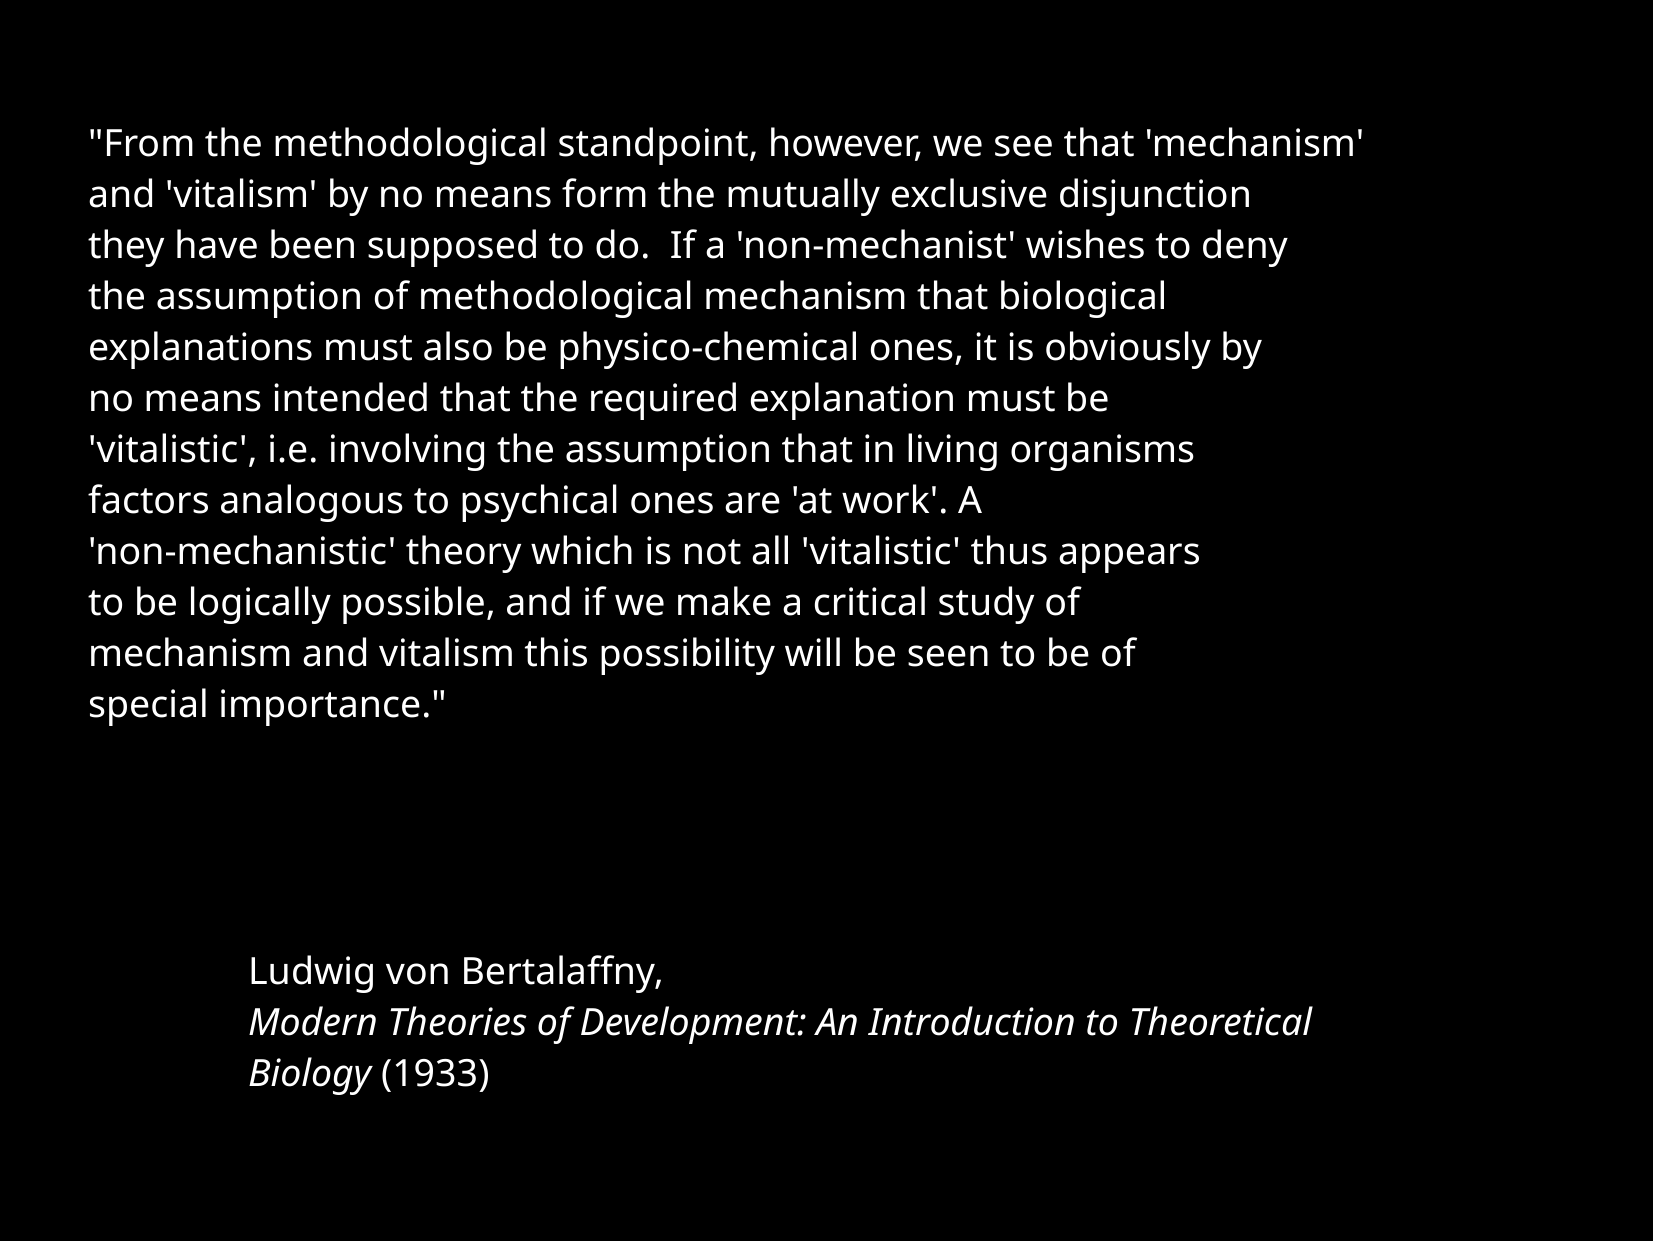

"From the methodological standpoint, however, we see that 'mechanism'
 and 'vitalism' by no means form the mutually exclusive disjunction
 they have been supposed to do. If a 'non-mechanist' wishes to deny
 the assumption of methodological mechanism that biological
 explanations must also be physico-chemical ones, it is obviously by
 no means intended that the required explanation must be
 'vitalistic', i.e. involving the assumption that in living organisms
 factors analogous to psychical ones are 'at work'. A
 'non-mechanistic' theory which is not all 'vitalistic' thus appears
 to be logically possible, and if we make a critical study of
 mechanism and vitalism this possibility will be seen to be of
 special importance."
Ludwig von Bertalaffny,
Modern Theories of Development: An Introduction to Theoretical Biology (1933)